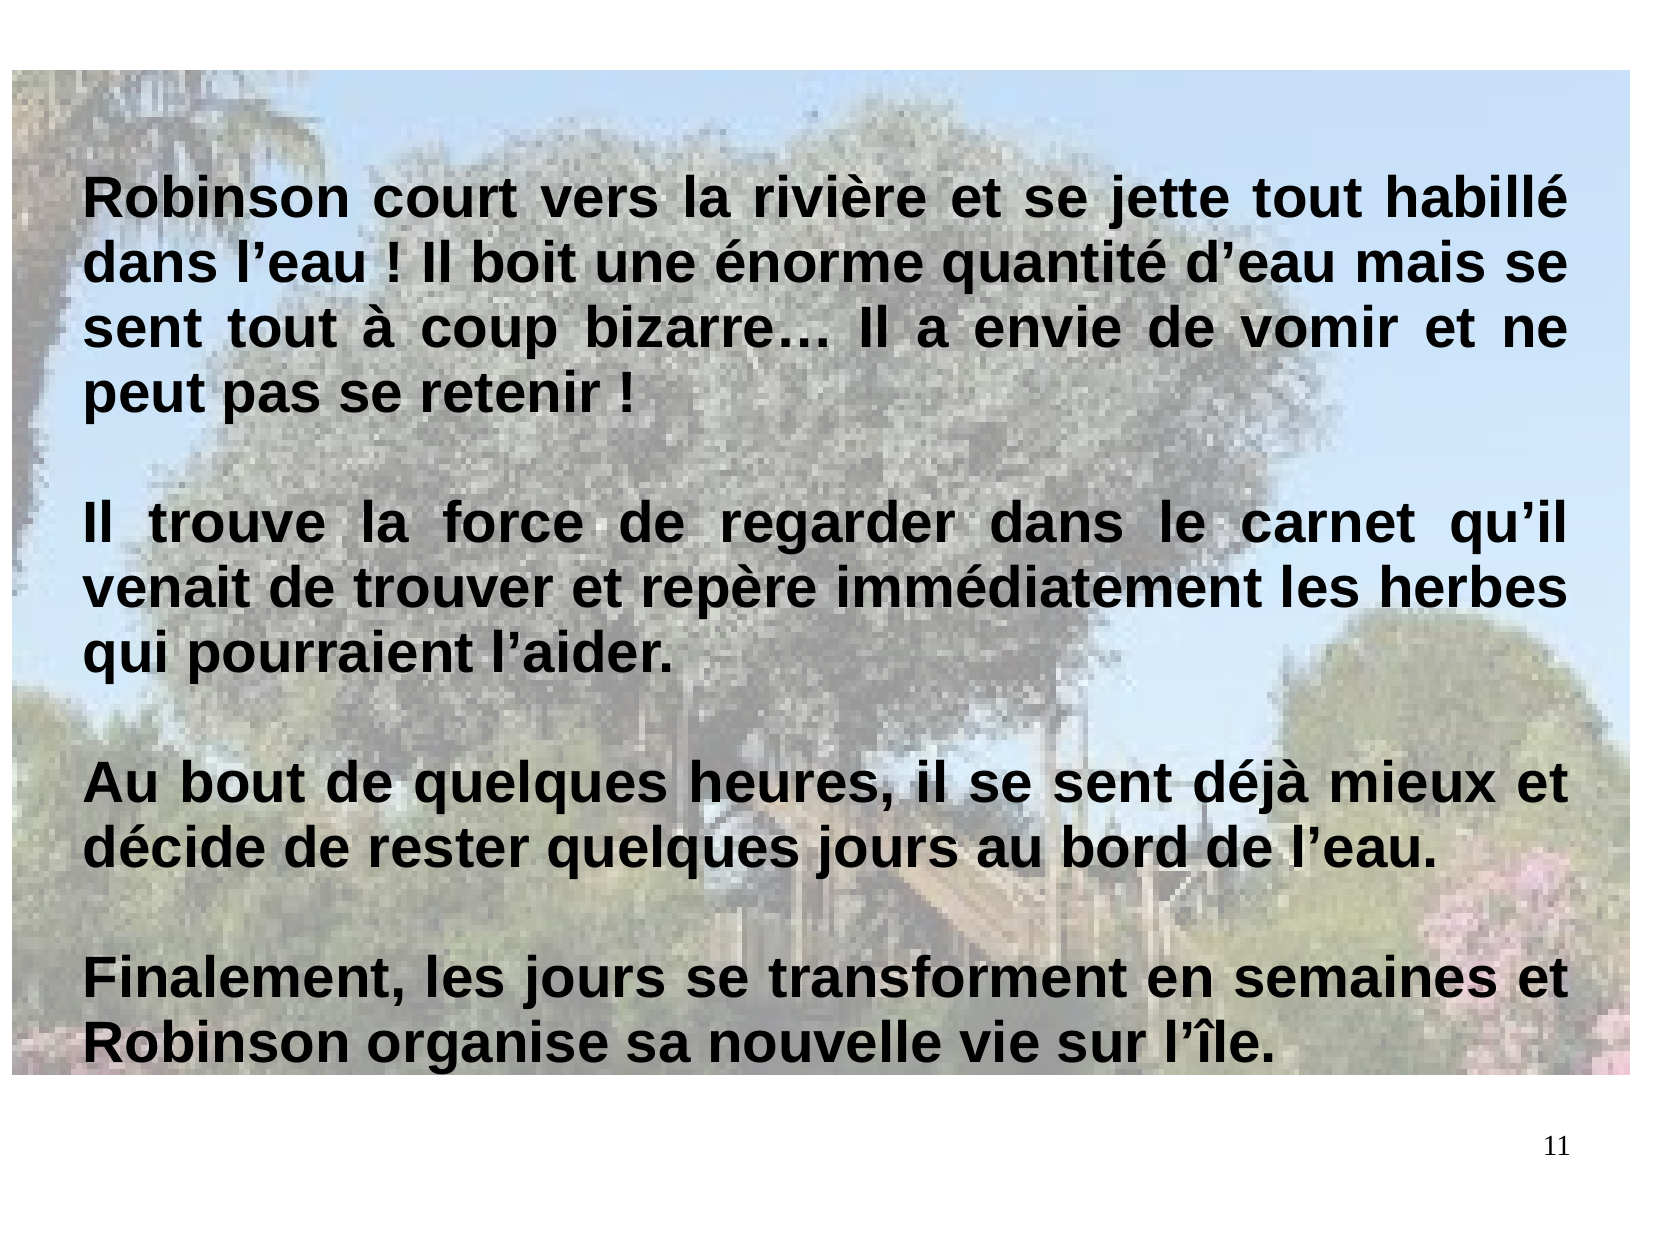

# Robinson court vers la rivière et se jette tout habillé dans l’eau ! Il boit une énorme quantité d’eau mais se sent tout à coup bizarre… Il a envie de vomir et ne peut pas se retenir !
Il trouve la force de regarder dans le carnet qu’il venait de trouver et repère immédiatement les herbes qui pourraient l’aider.
Au bout de quelques heures, il se sent déjà mieux et décide de rester quelques jours au bord de l’eau.
Finalement, les jours se transforment en semaines et Robinson organise sa nouvelle vie sur l’île.
11